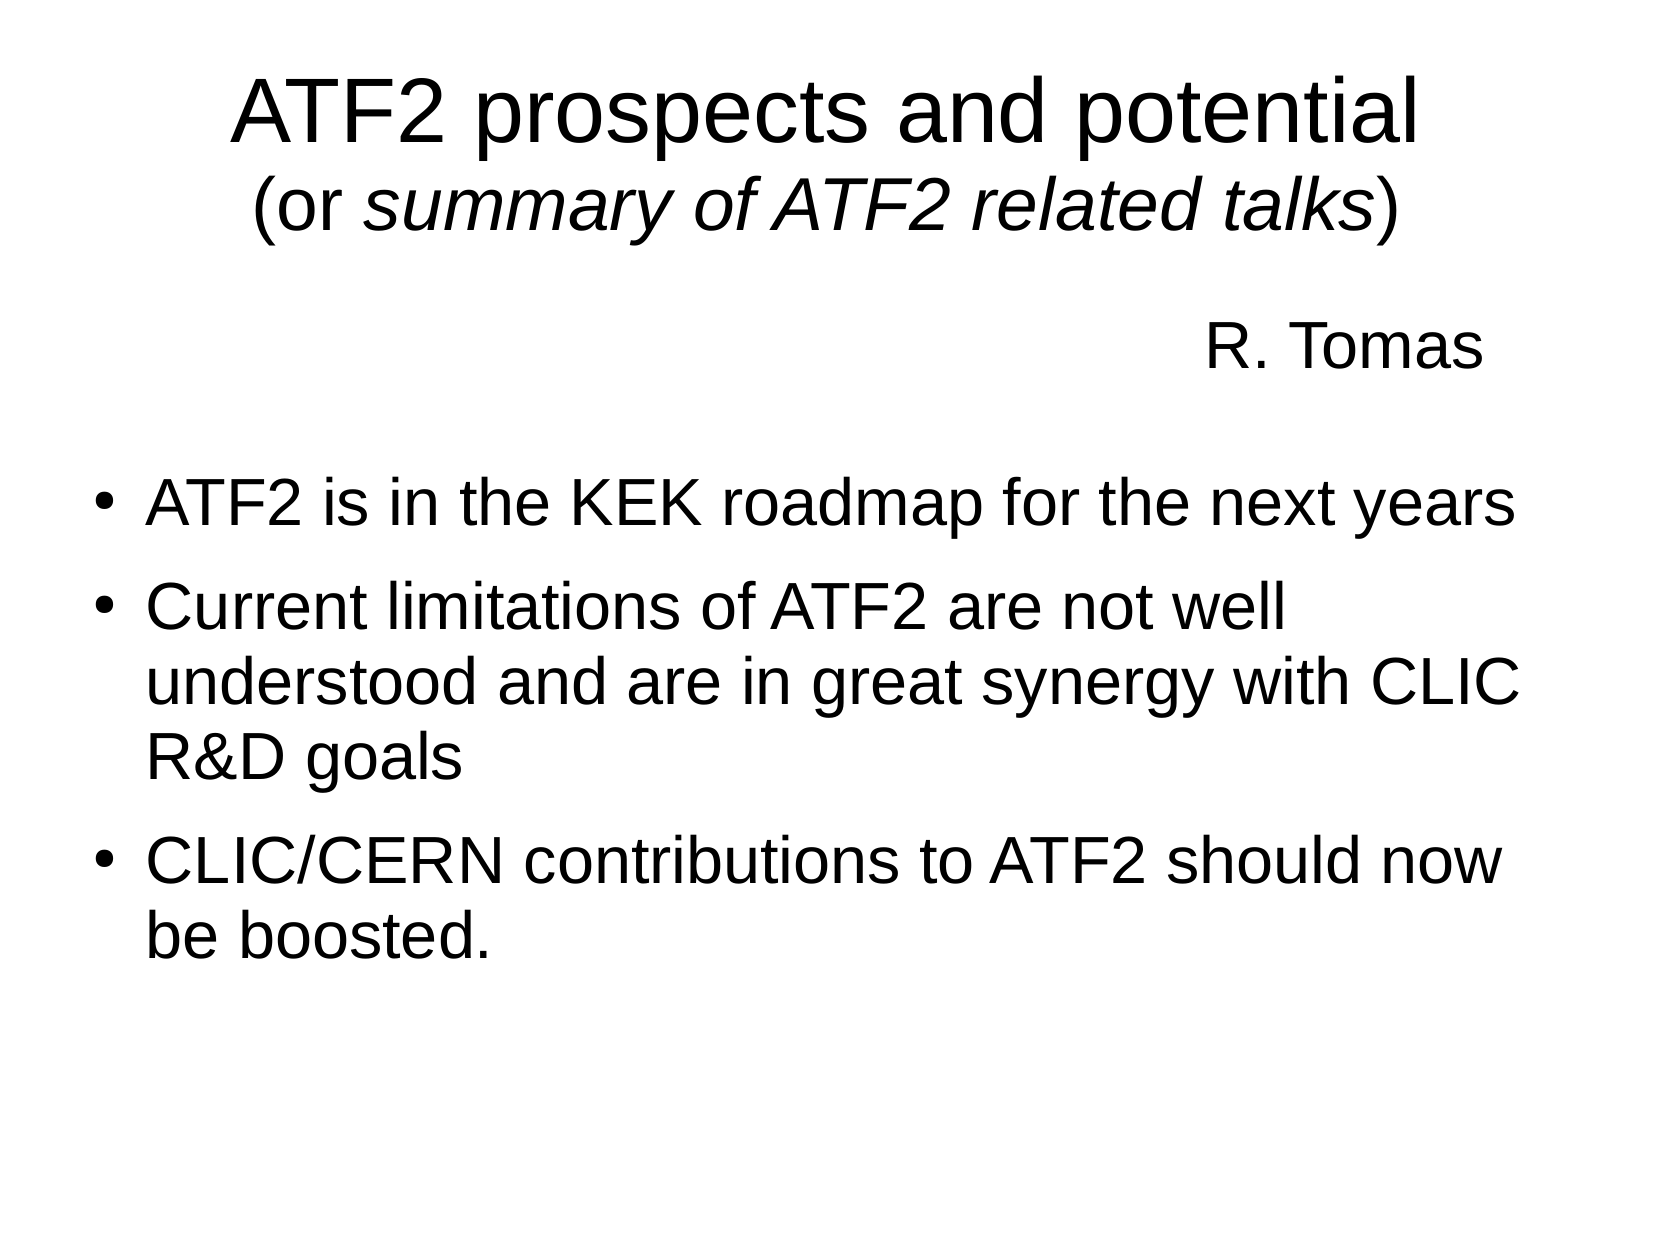

# ATF2 prospects and potential (or summary of ATF2 related talks)
R. Tomas
ATF2 is in the KEK roadmap for the next years
Current limitations of ATF2 are not well understood and are in great synergy with CLIC R&D goals
CLIC/CERN contributions to ATF2 should now be boosted.